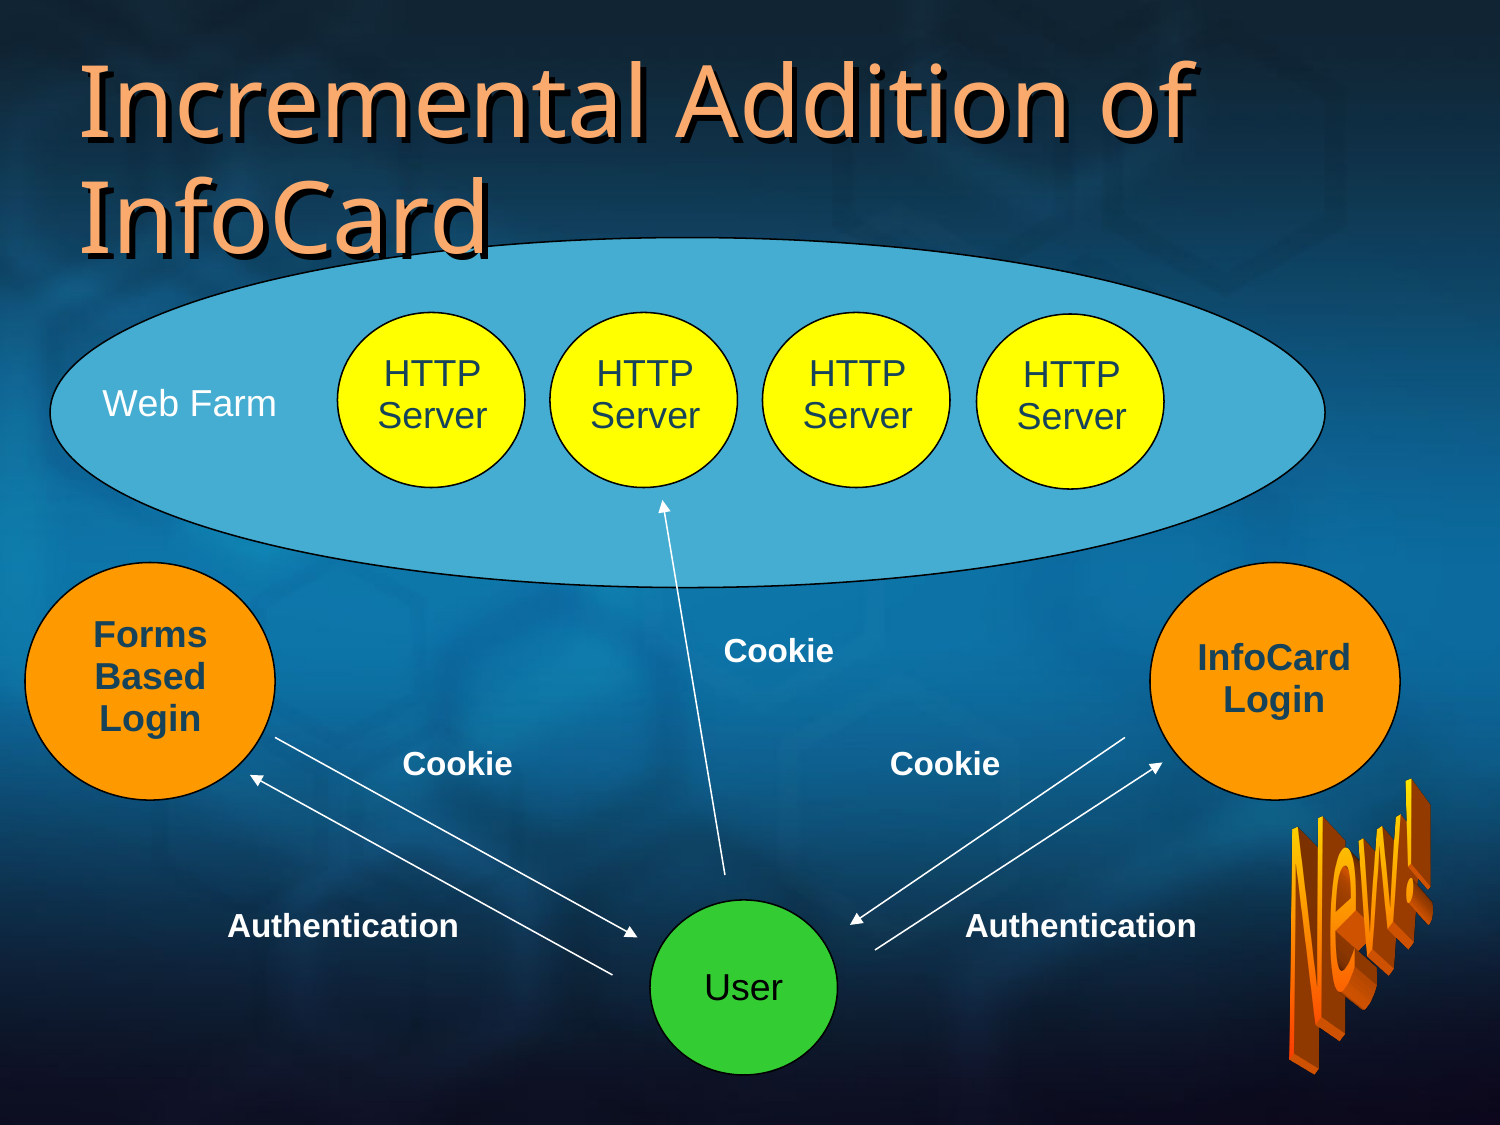

# Incremental Addition of InfoCard
HTTP
Server
HTTP
Server
HTTP
Server
HTTP
Server
Web Farm
Forms
Based
Login
Cookie
InfoCard
Login
Cookie
Cookie
New!
Authentication
User
Authentication